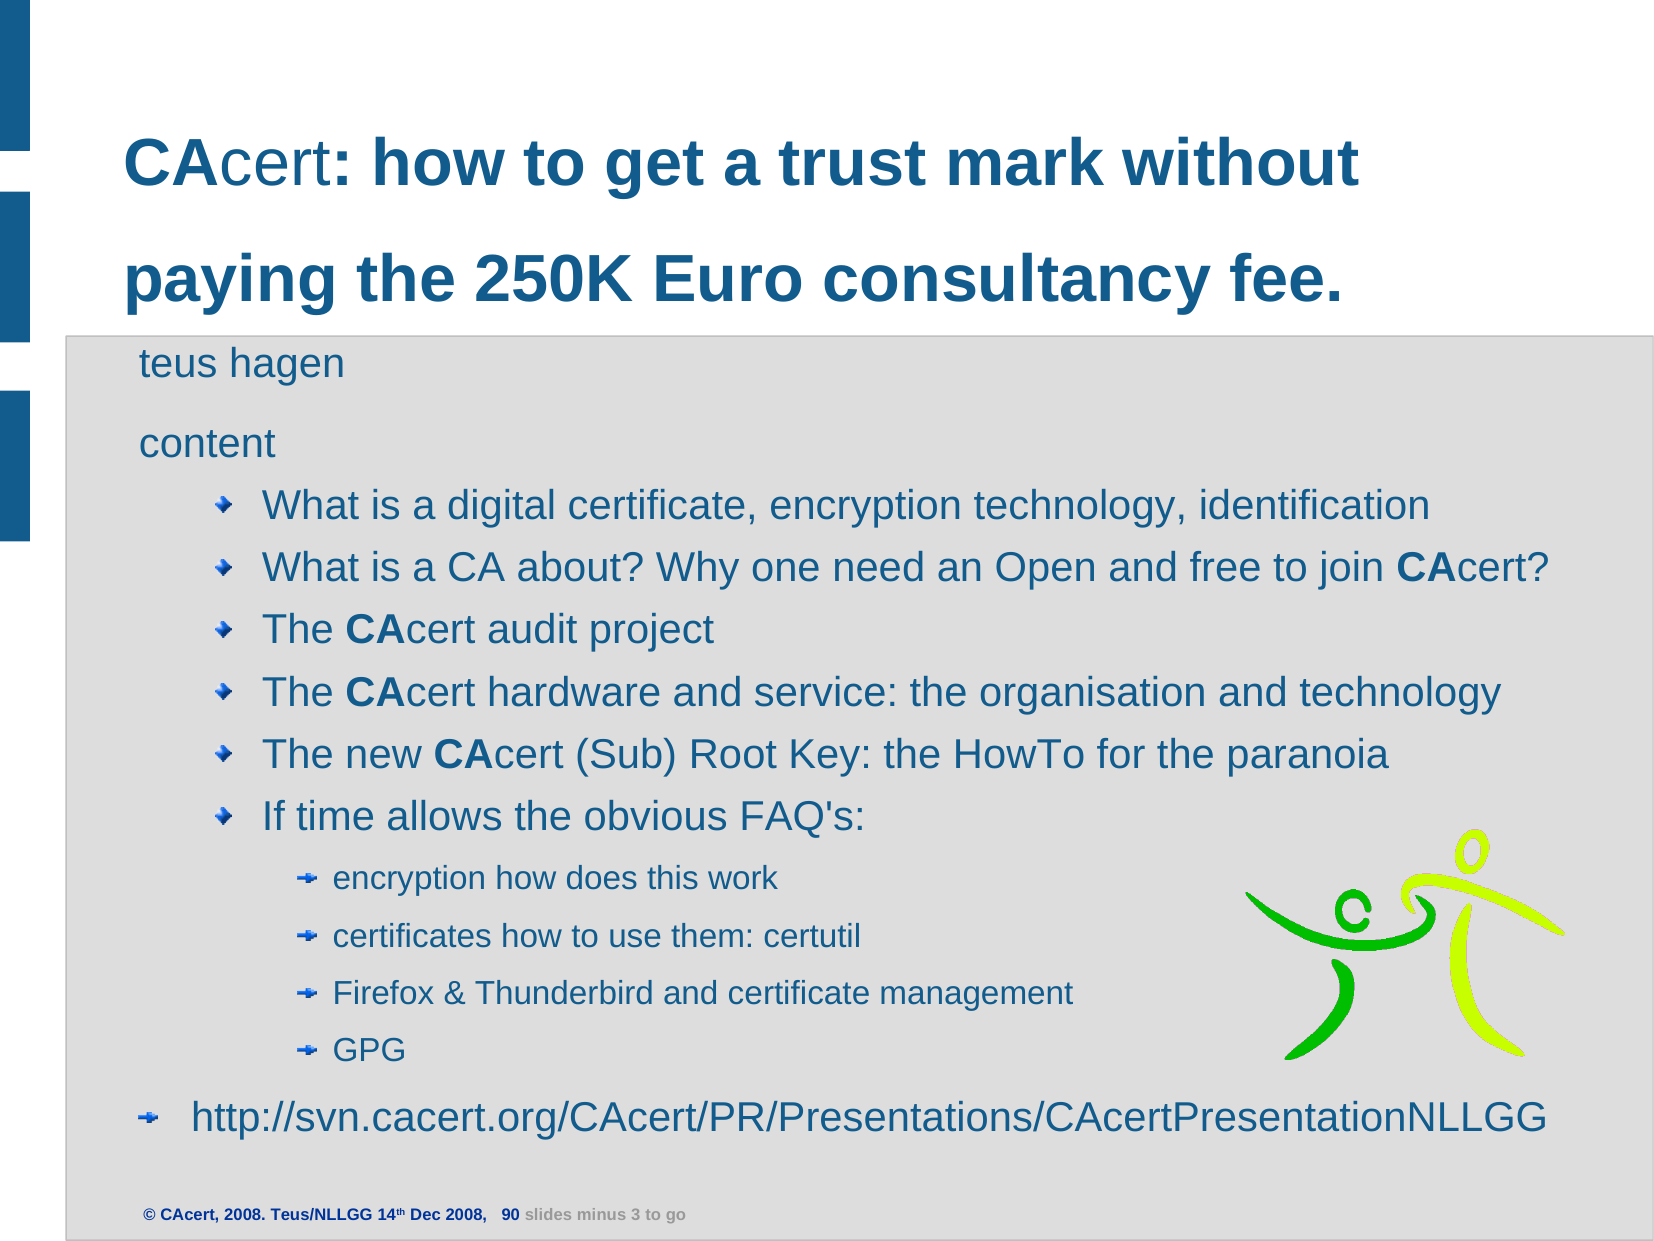

CAcert: how to get a trust mark without paying the 250K Euro consultancy fee.
# teus hagen
content
What is a digital certificate, encryption technology, identification
What is a CA about? Why one need an Open and free to join CAcert?
The CAcert audit project
The CAcert hardware and service: the organisation and technology
The new CAcert (Sub) Root Key: the HowTo for the paranoia
If time allows the obvious FAQ's:
encryption how does this work
certificates how to use them: certutil
Firefox & Thunderbird and certificate management
GPG
http://svn.cacert.org/CAcert/PR/Presentations/CAcertPresentationNLLGG